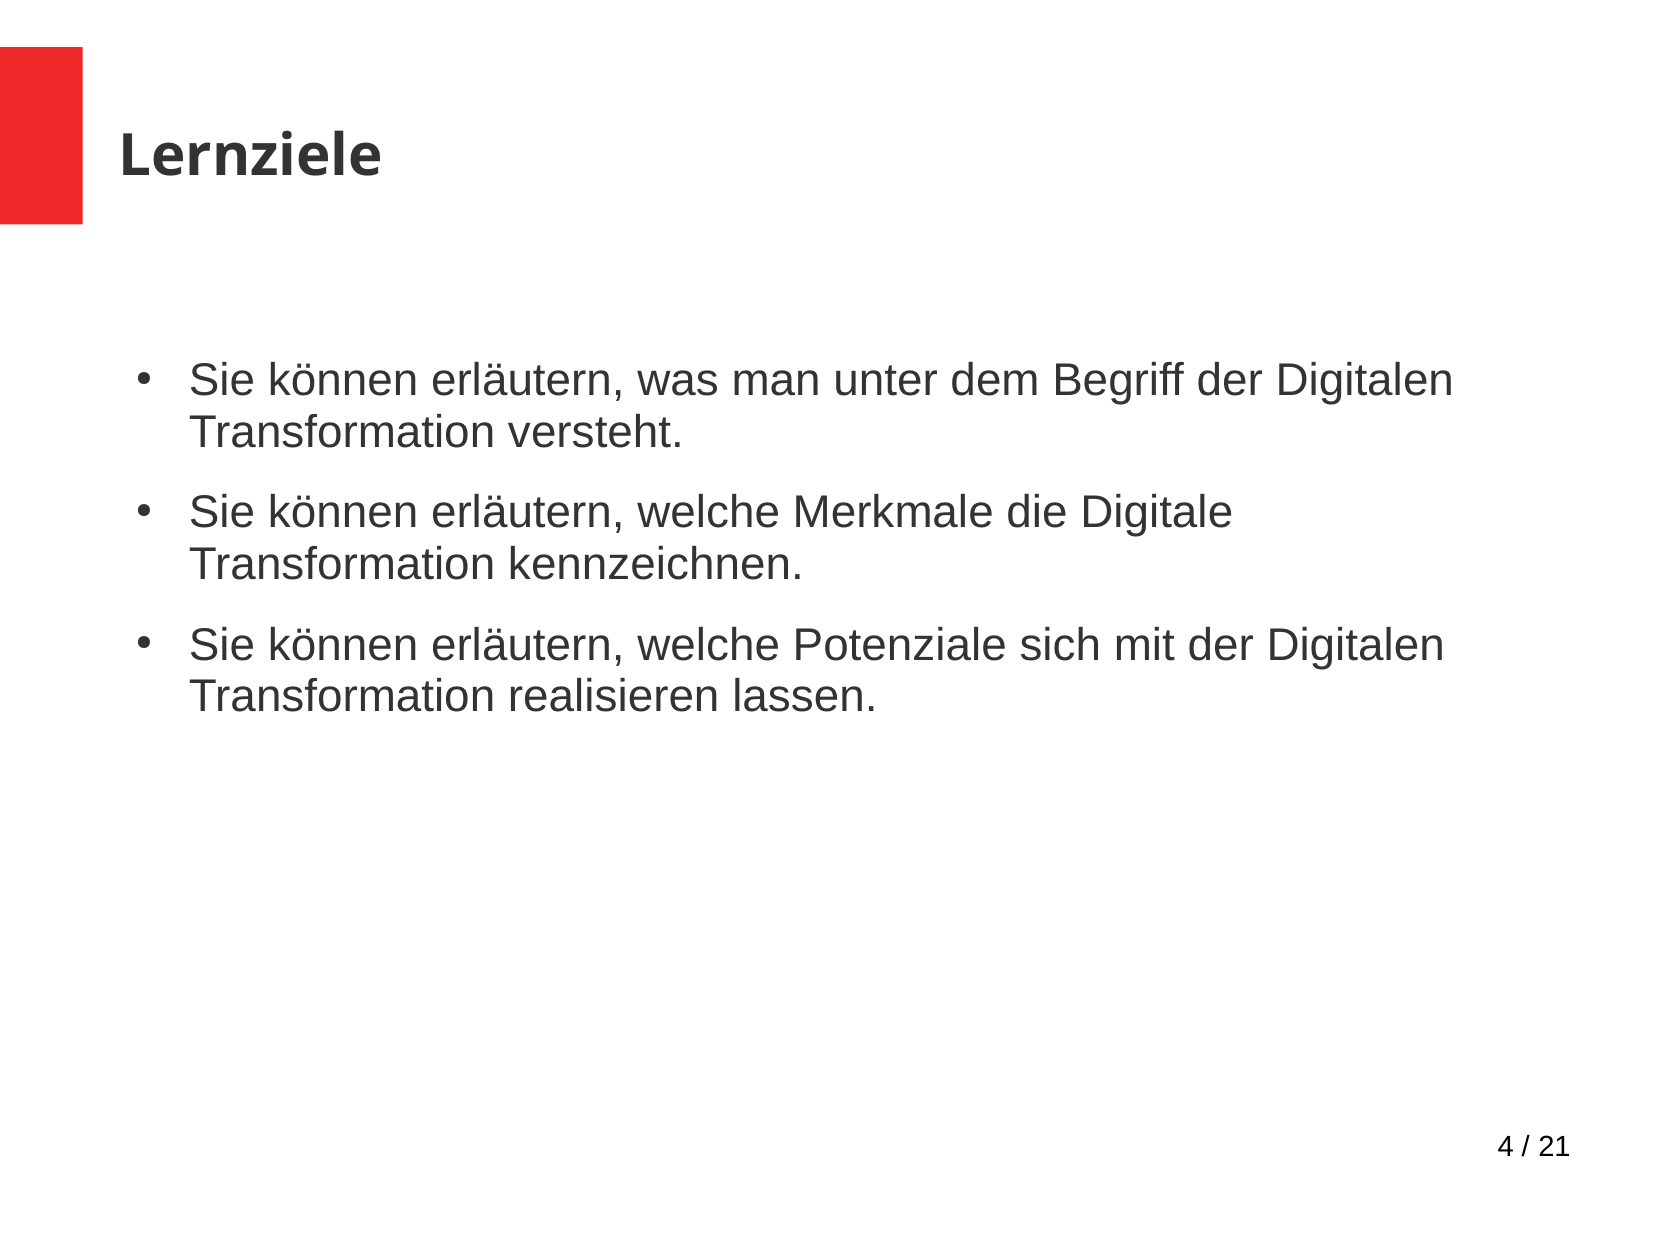

# Lernziele
Sie können erläutern, was man unter dem Begriff der Digitalen Transformation versteht.
Sie können erläutern, welche Merkmale die Digitale Transformation kennzeichnen.
Sie können erläutern, welche Potenziale sich mit der Digitalen Transformation realisieren lassen.
4